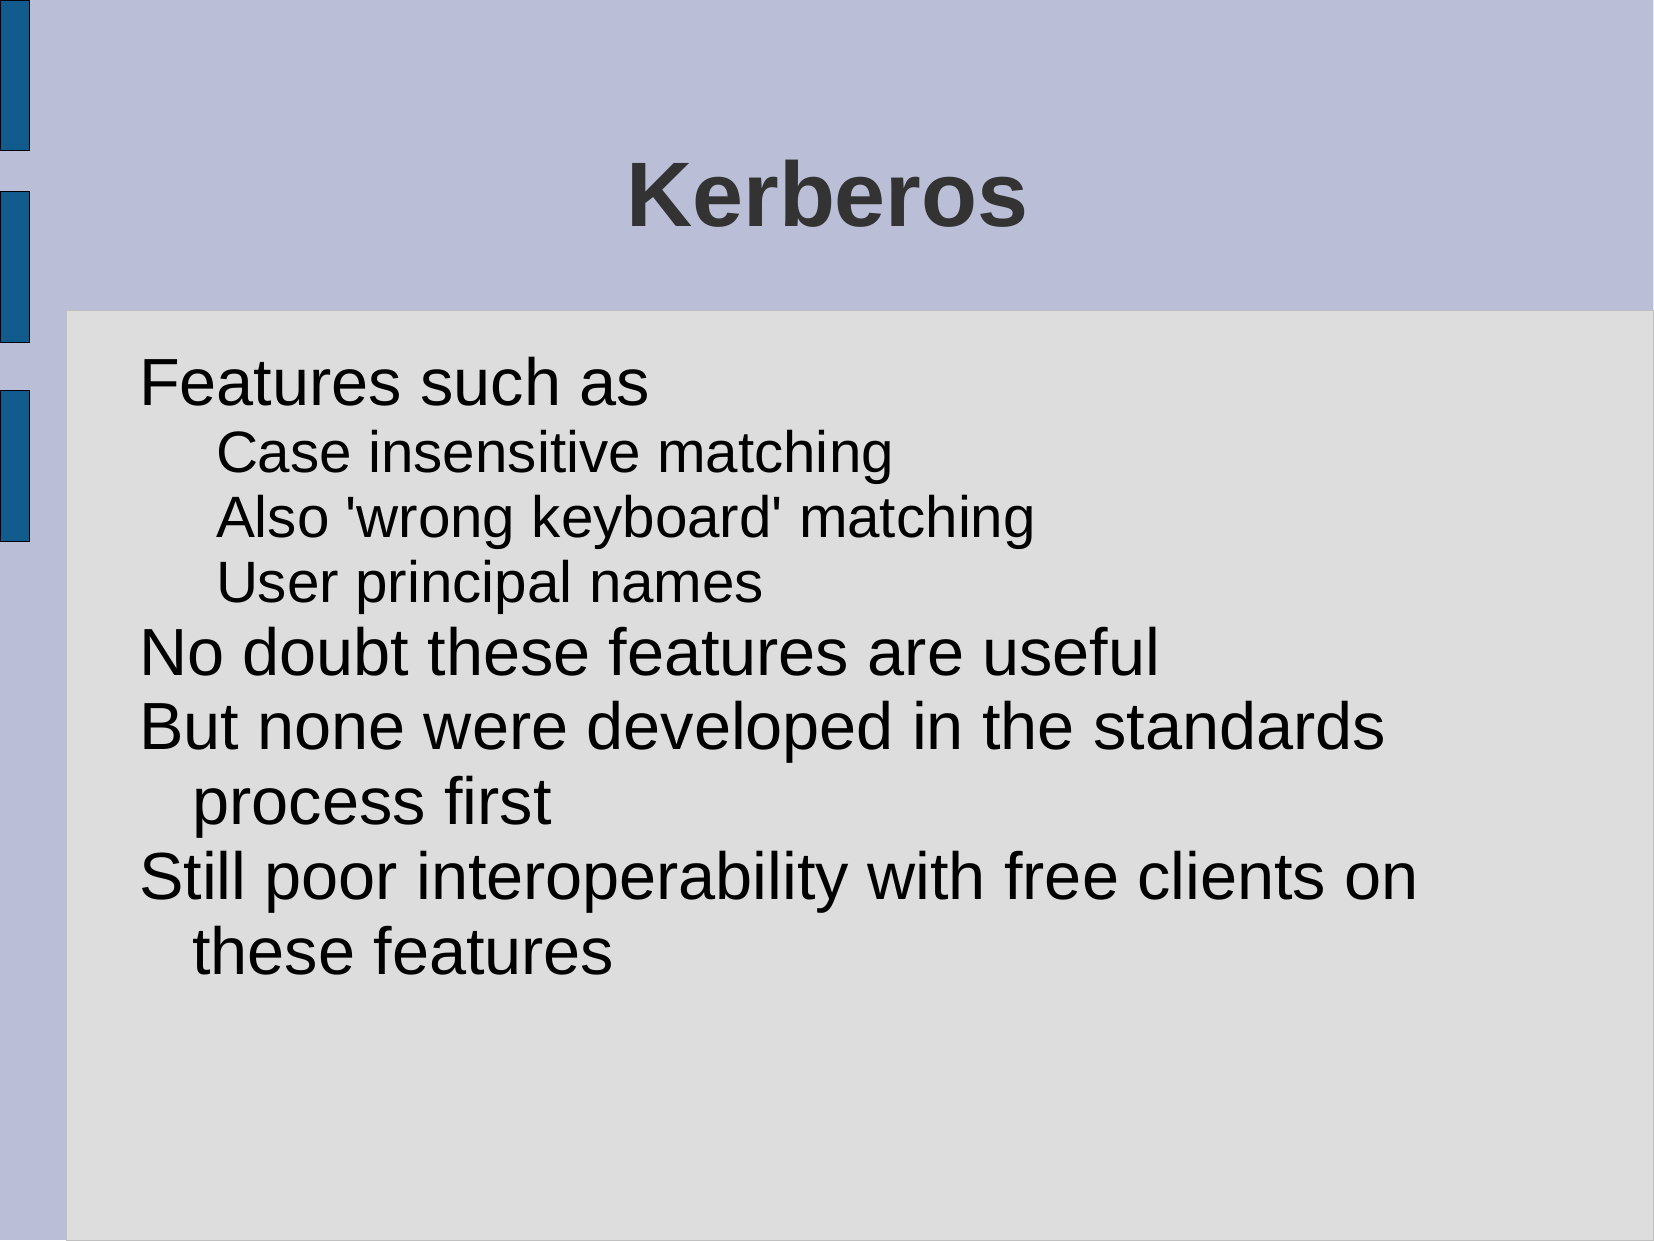

# Kerberos
Features such as
Case insensitive matching
Also 'wrong keyboard' matching
User principal names
No doubt these features are useful
But none were developed in the standards process first
Still poor interoperability with free clients on these features